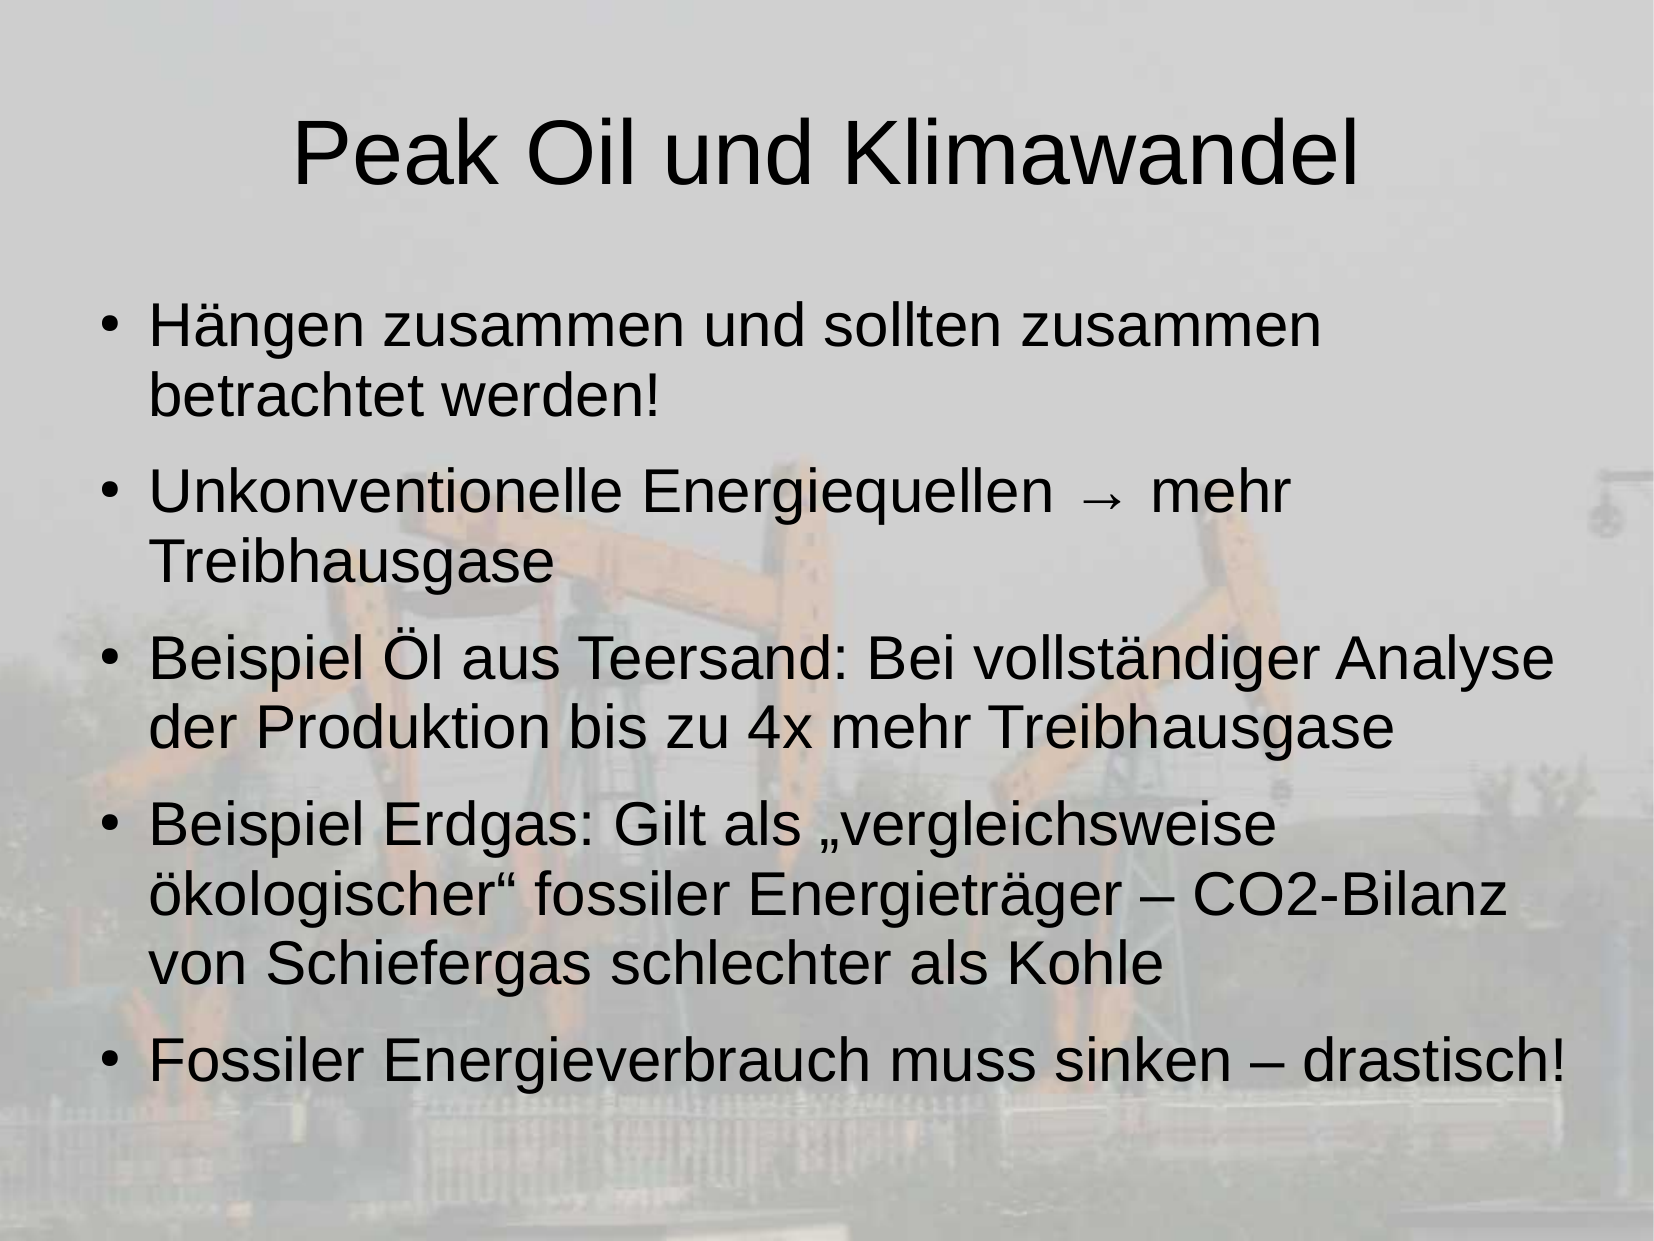

# Peak Oil und Klimawandel
Hängen zusammen und sollten zusammen betrachtet werden!
Unkonventionelle Energiequellen → mehr Treibhausgase
Beispiel Öl aus Teersand: Bei vollständiger Analyse der Produktion bis zu 4x mehr Treibhausgase
Beispiel Erdgas: Gilt als „vergleichsweise ökologischer“ fossiler Energieträger – CO2-Bilanz von Schiefergas schlechter als Kohle
Fossiler Energieverbrauch muss sinken – drastisch!